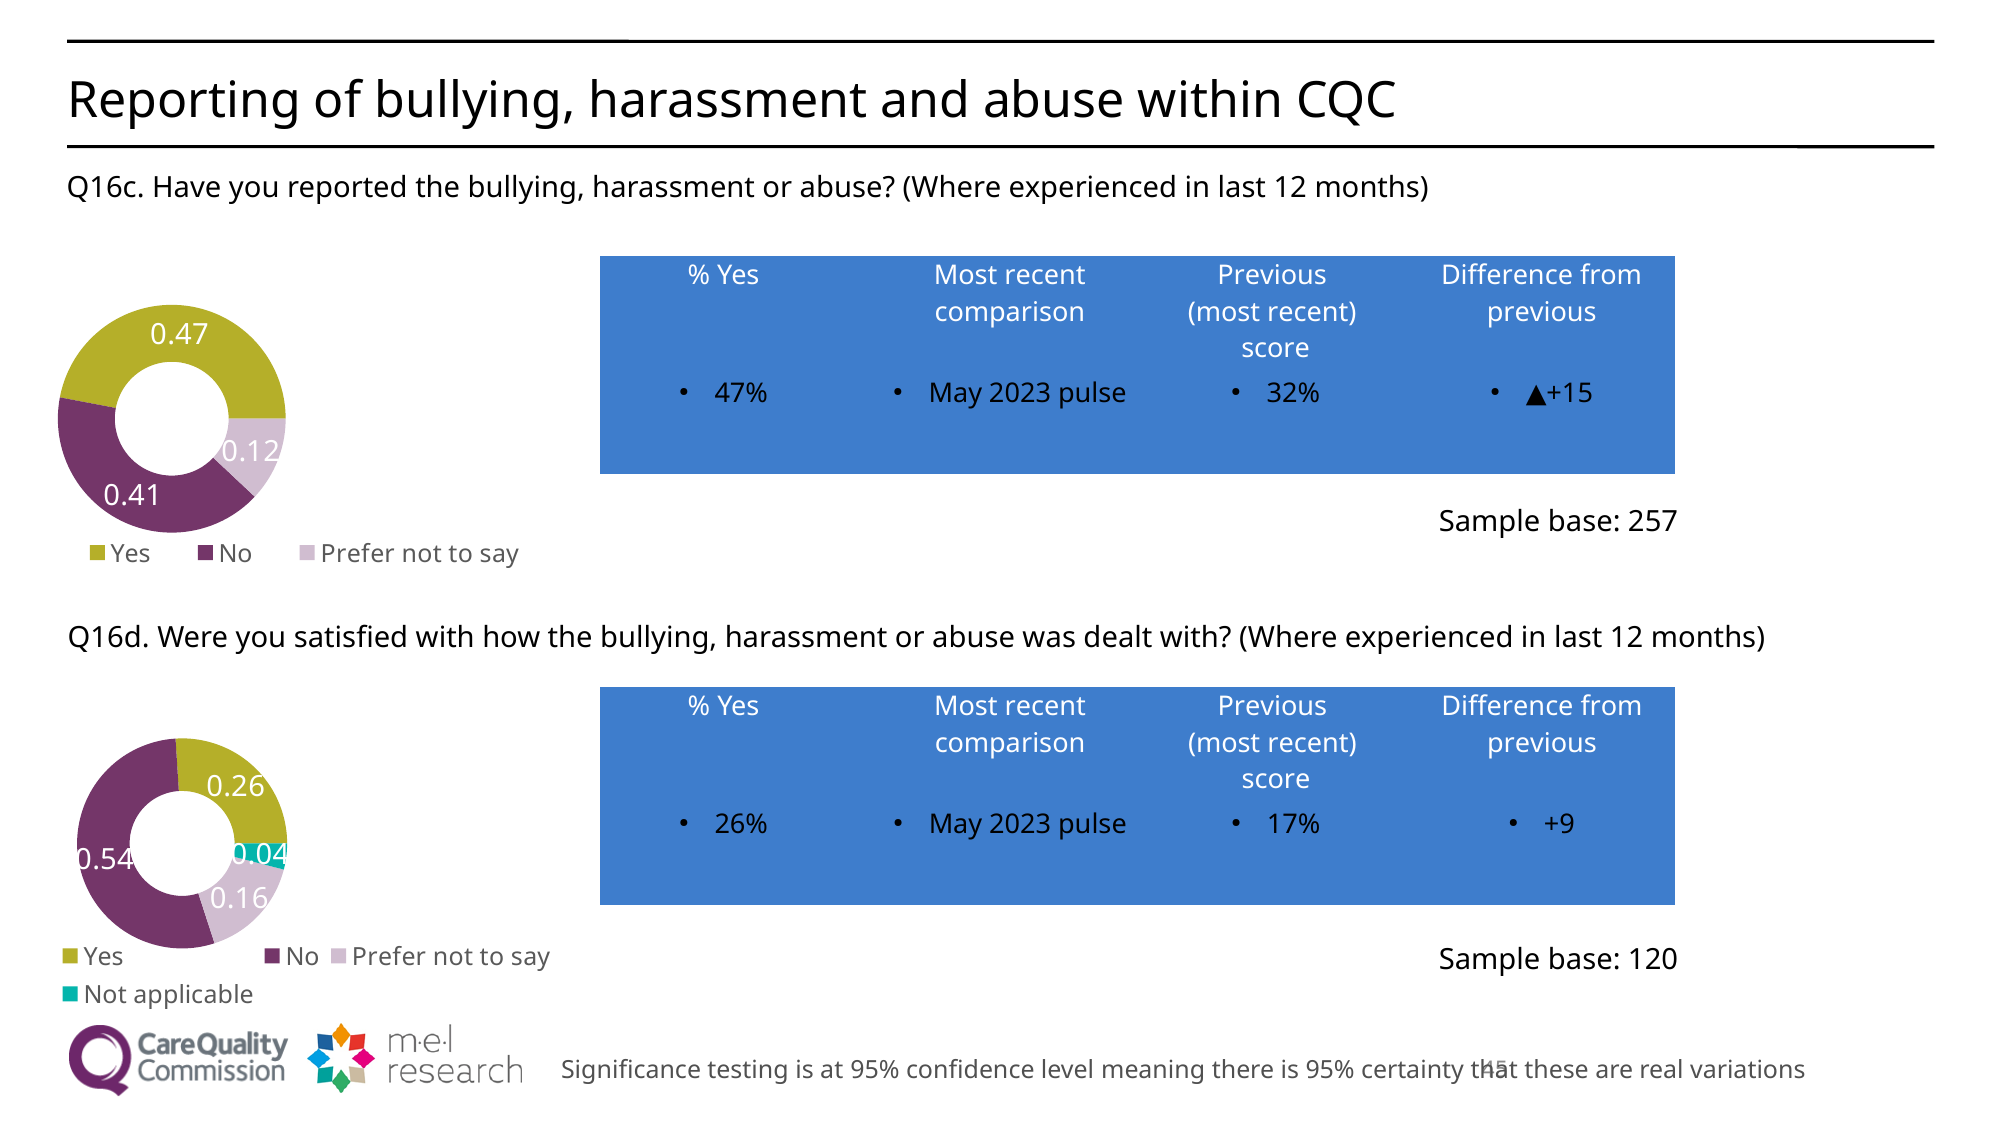

# Reporting of bullying, harassment and abuse within CQC
Q16c. Have you reported the bullying, harassment or abuse? (Where experienced in last 12 months)
### Chart
| Category | x |
|---|---|
| Yes | 0.47 |
| No | 0.41 |
| Prefer not to say | 0.12 || % Yes | | Most recent comparison | Previous (most recent) score | Difference from previous |
| --- | --- | --- | --- | --- |
| 47% | | May 2023 pulse | 32% | ▲+15 |
Sample base: 257
Q16d. Were you satisfied with how the bullying, harassment or abuse was dealt with? (Where experienced in last 12 months)
### Chart
| Category | x |
|---|---|
| Yes | 0.26 |
| No | 0.54 |
| Prefer not to say | 0.16 |
| Not applicable | 0.04 || % Yes | | Most recent comparison | Previous (most recent) score | Difference from previous |
| --- | --- | --- | --- | --- |
| 26% | | May 2023 pulse | 17% | +9 |
Sample base: 120
41
Significance testing is at 95% confidence level meaning there is 95% certainty that these are real variations